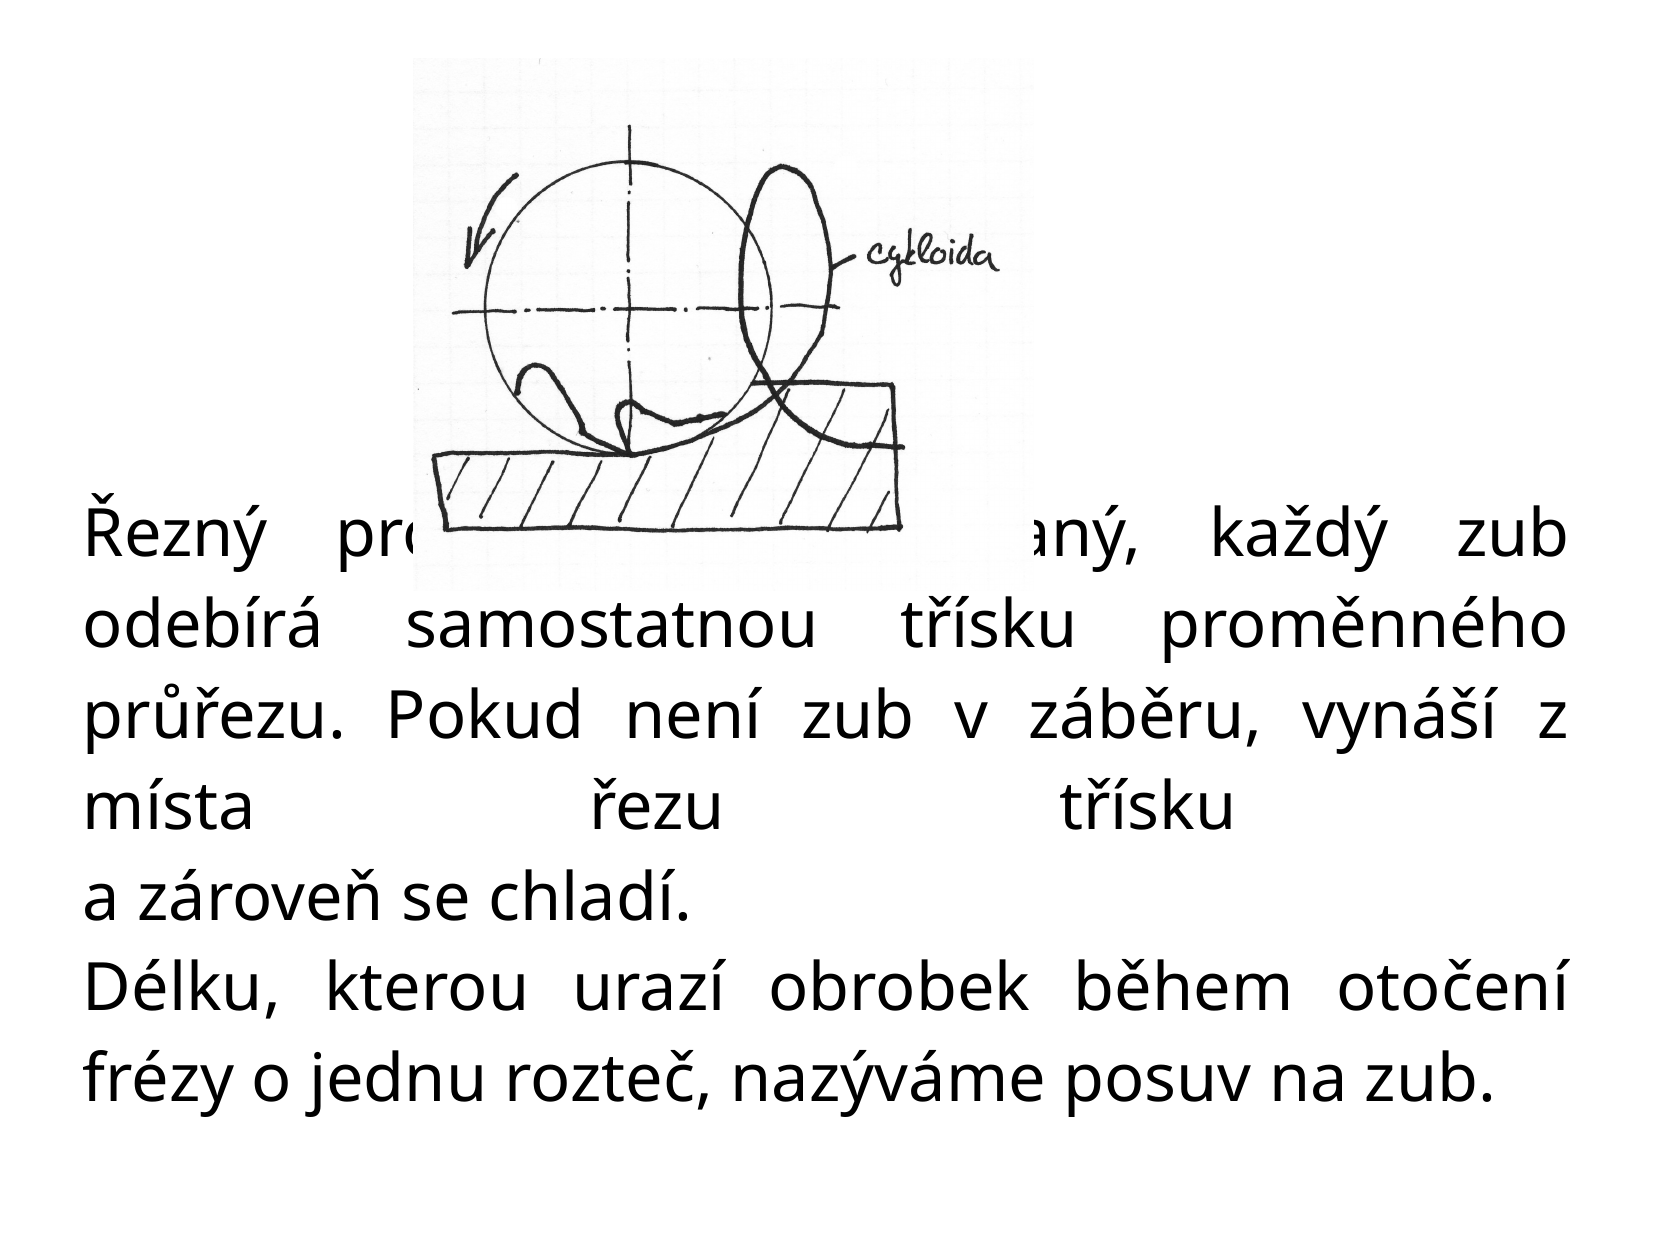

# Řezný proces je přerušovaný, každý zub odebírá samostatnou třísku proměnného průřezu. Pokud není zub v záběru, vynáší z místa řezu třísku a zároveň se chladí.
Délku, kterou urazí obrobek během otočení frézy o jednu rozteč, nazýváme posuv na zub.